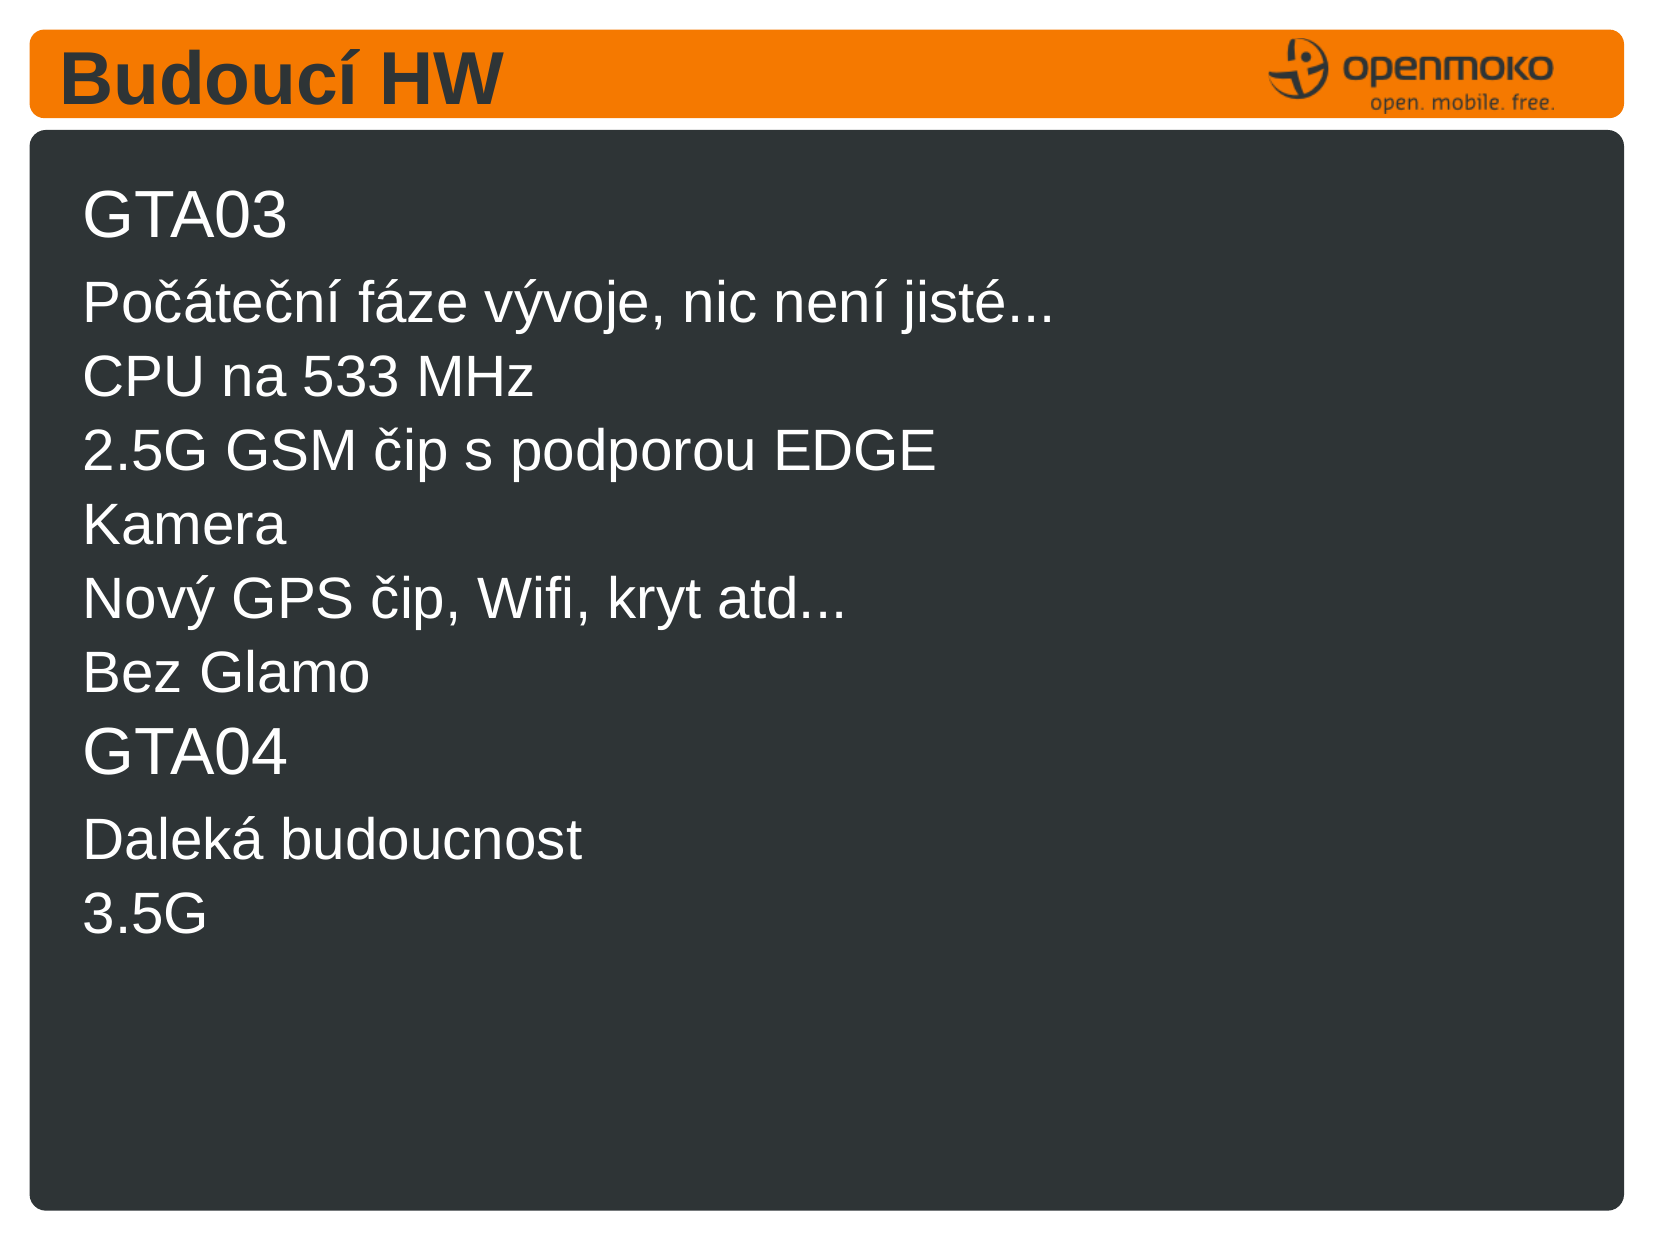

# Budoucí HW
GTA03
Počáteční fáze vývoje, nic není jisté...
CPU na 533 MHz
2.5G GSM čip s podporou EDGE
Kamera
Nový GPS čip, Wifi, kryt atd...
Bez Glamo
GTA04
Daleká budoucnost
3.5G